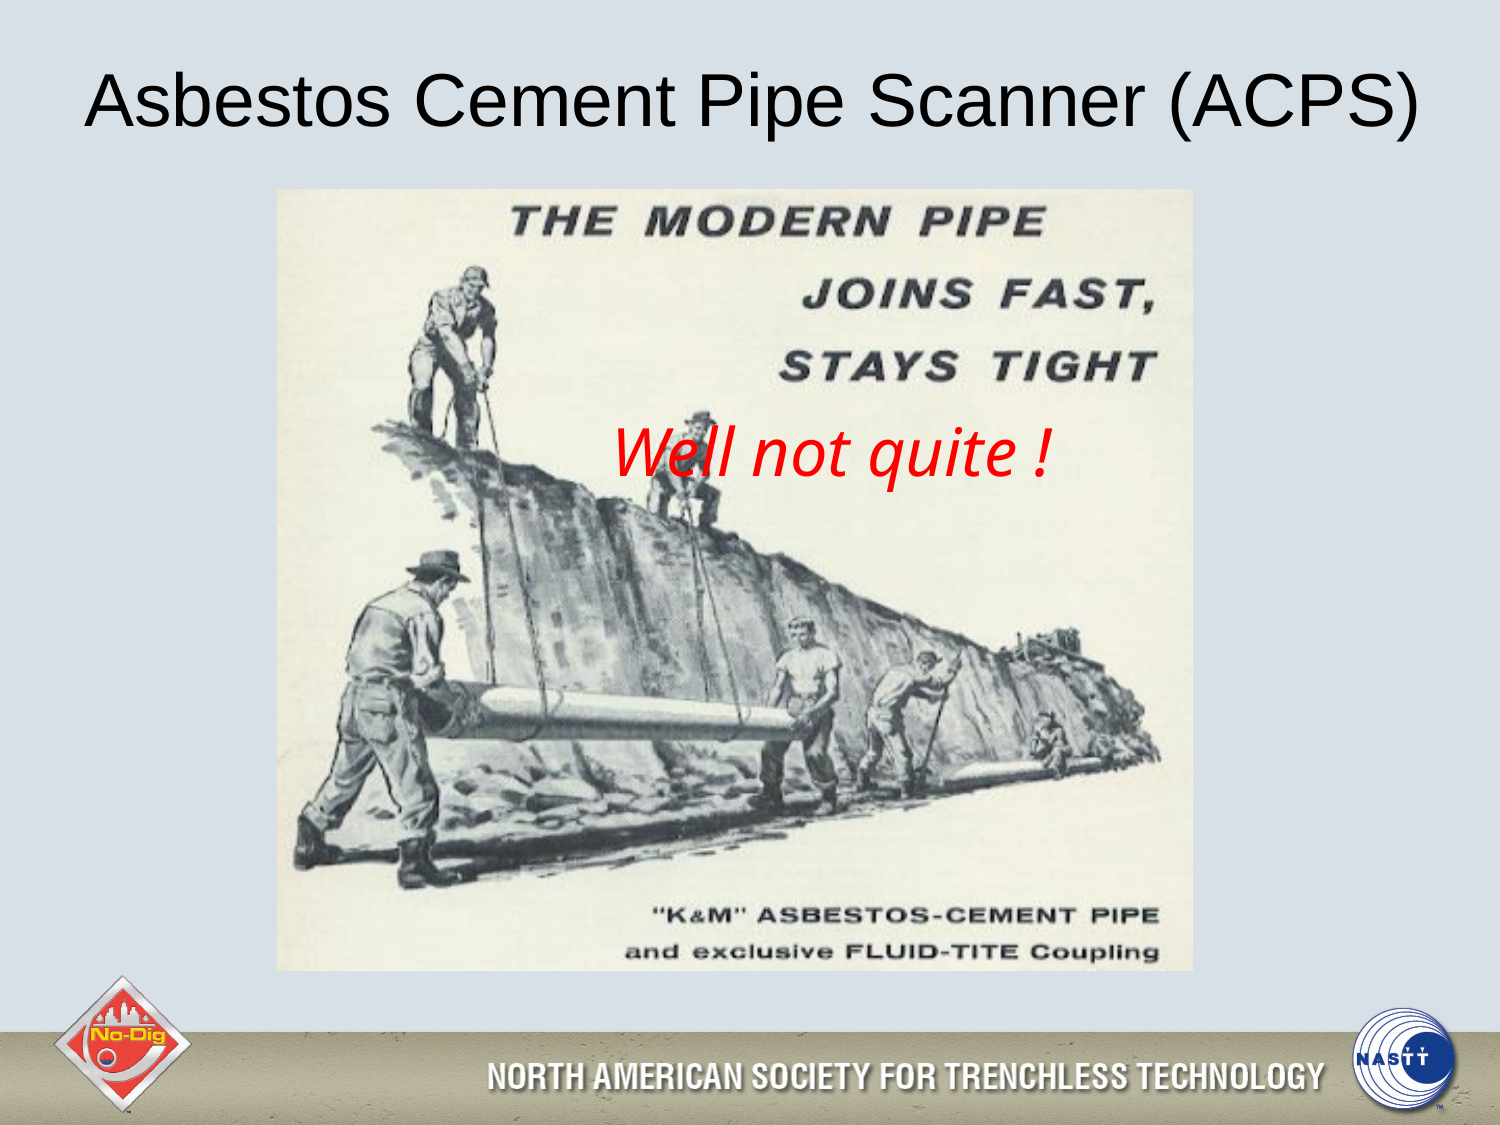

Asbestos Cement Pipe Scanner (ACPS)
Well not quite !